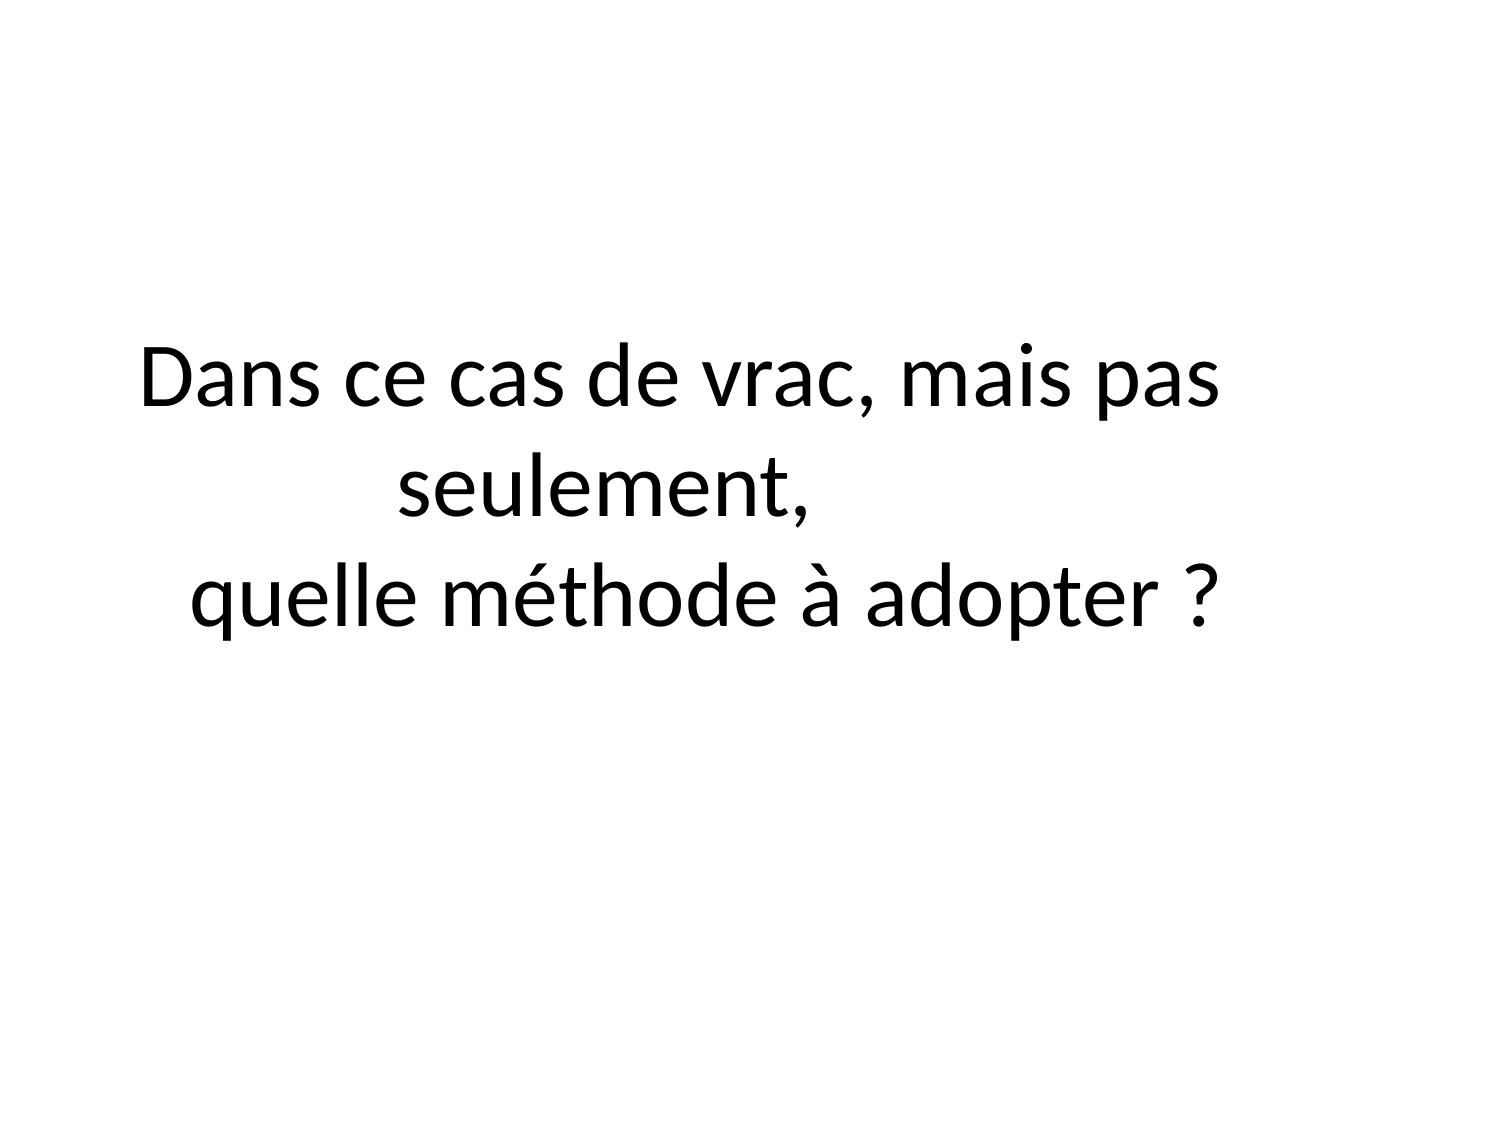

# Dans ce cas de vrac, mais pas
 seulement,
 quelle méthode à adopter ?